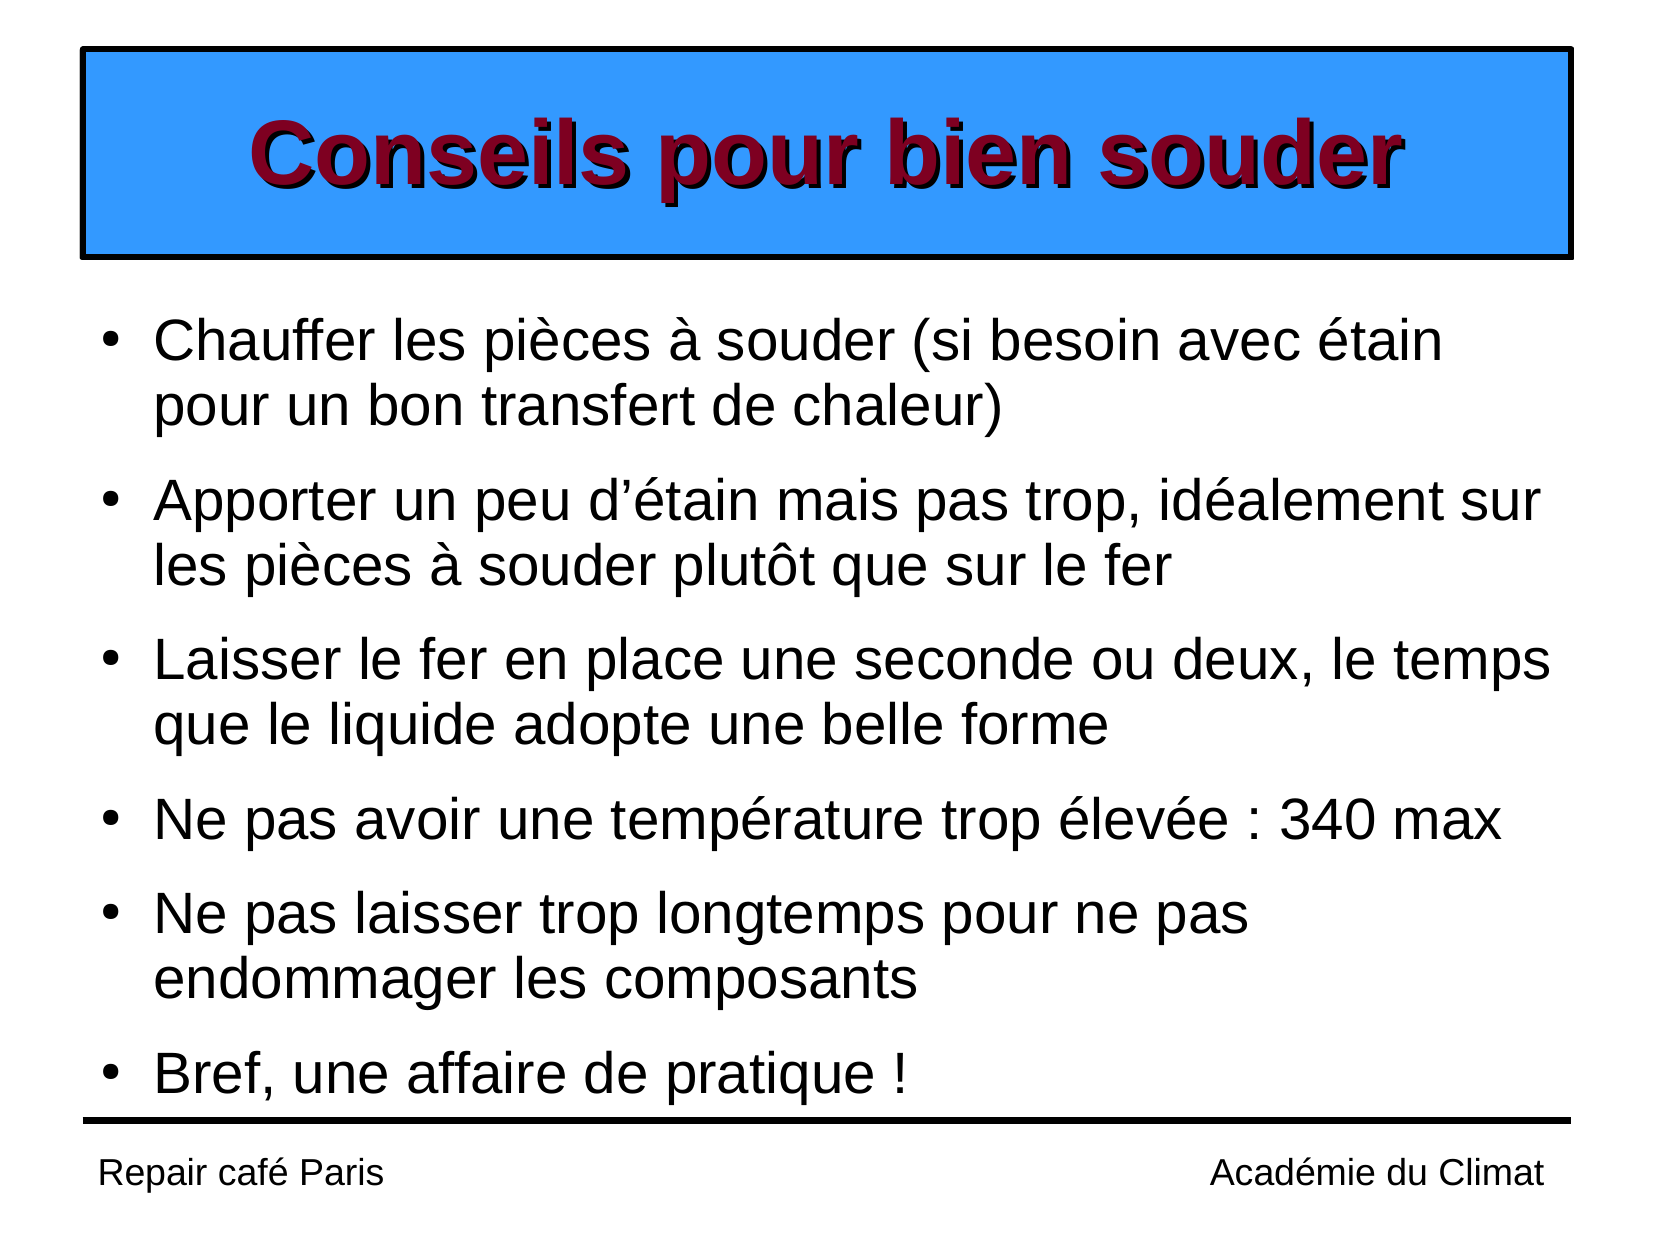

# Conseils pour bien souder
Chauffer les pièces à souder (si besoin avec étain pour un bon transfert de chaleur)
Apporter un peu d’étain mais pas trop, idéalement sur les pièces à souder plutôt que sur le fer
Laisser le fer en place une seconde ou deux, le temps que le liquide adopte une belle forme
Ne pas avoir une température trop élevée : 340 max
Ne pas laisser trop longtemps pour ne pas endommager les composants
Bref, une affaire de pratique !
Repair café Paris	Académie du Climat